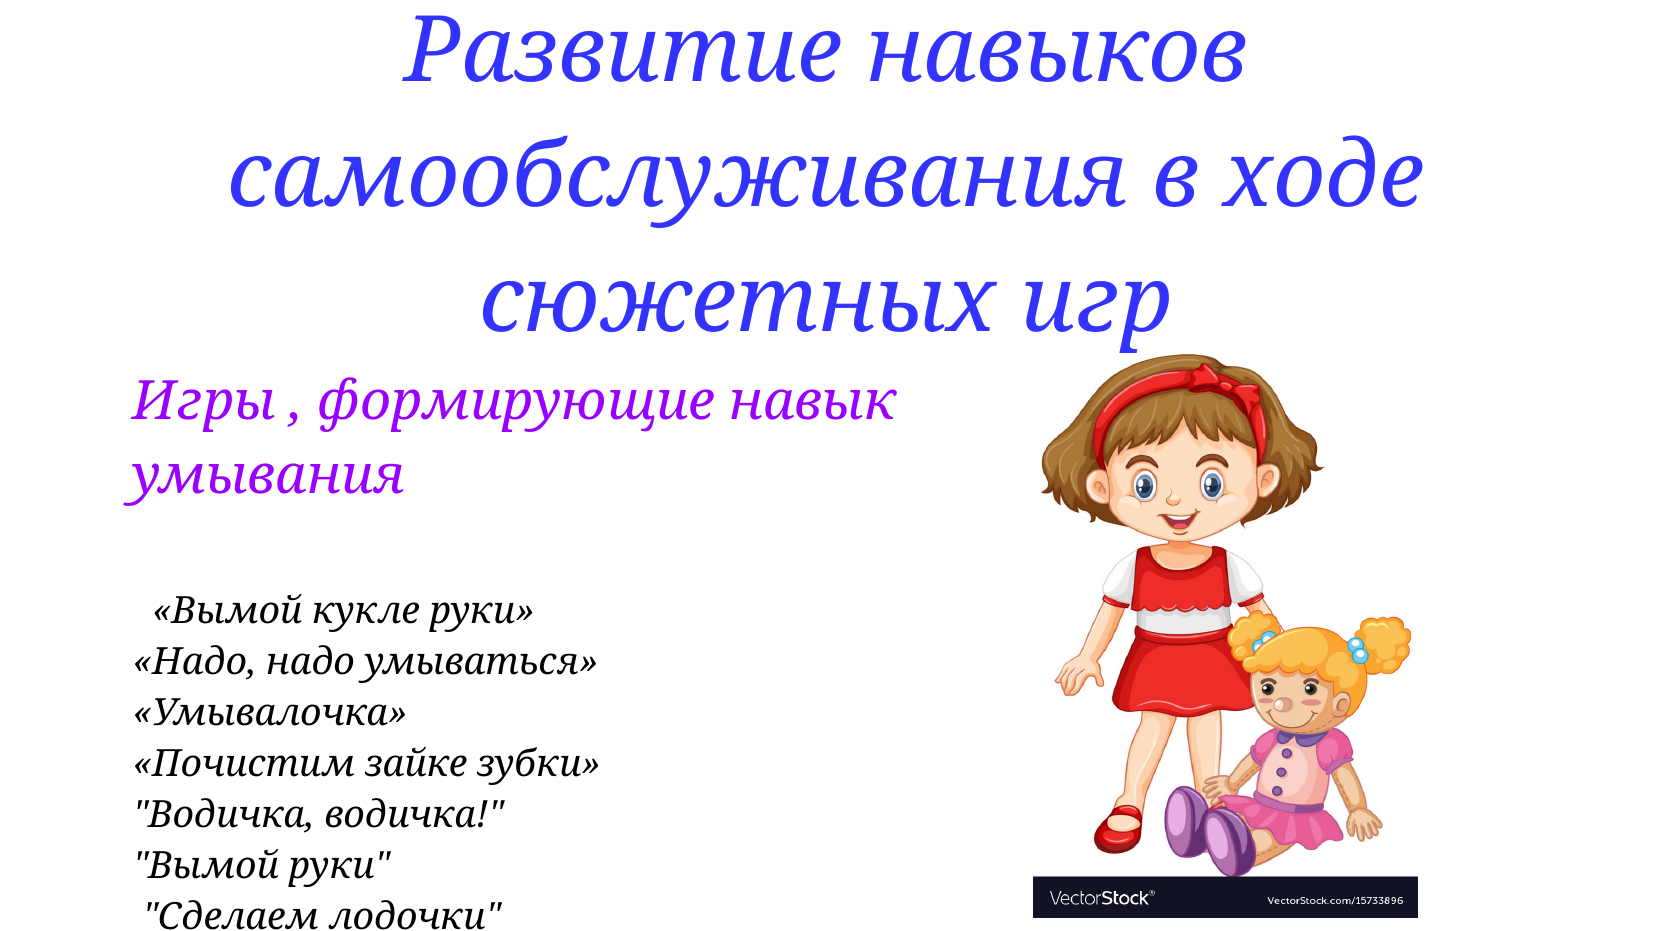

# Развитие навыков самообслуживания в ходе сюжетных игр
Игры , формирующие навык умывания
 «Вымой кукле руки»
«Надо, надо умываться»
«Умывалочка»
«Почистим зайке зубки»
"Водичка, водичка!"
"Вымой руки"
 "Сделаем лодочки"
"Мыльные перчатки"